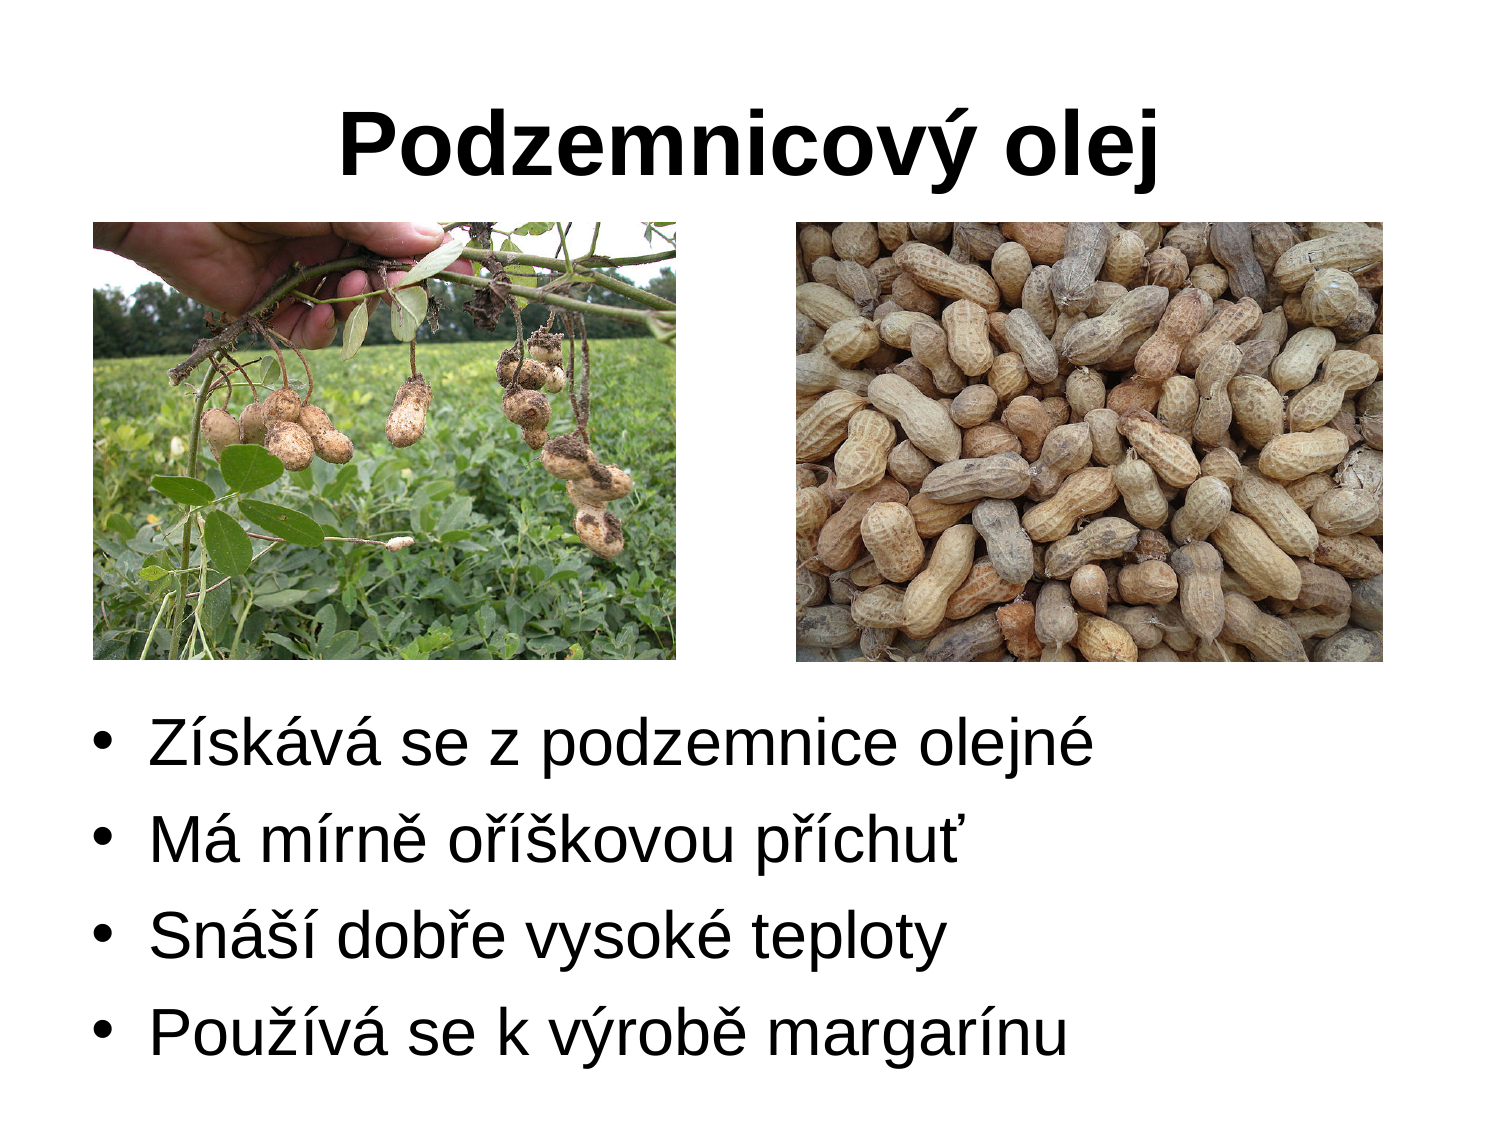

# Podzemnicový olej
Získává se z podzemnice olejné
Má mírně oříškovou příchuť
Snáší dobře vysoké teploty
Používá se k výrobě margarínu